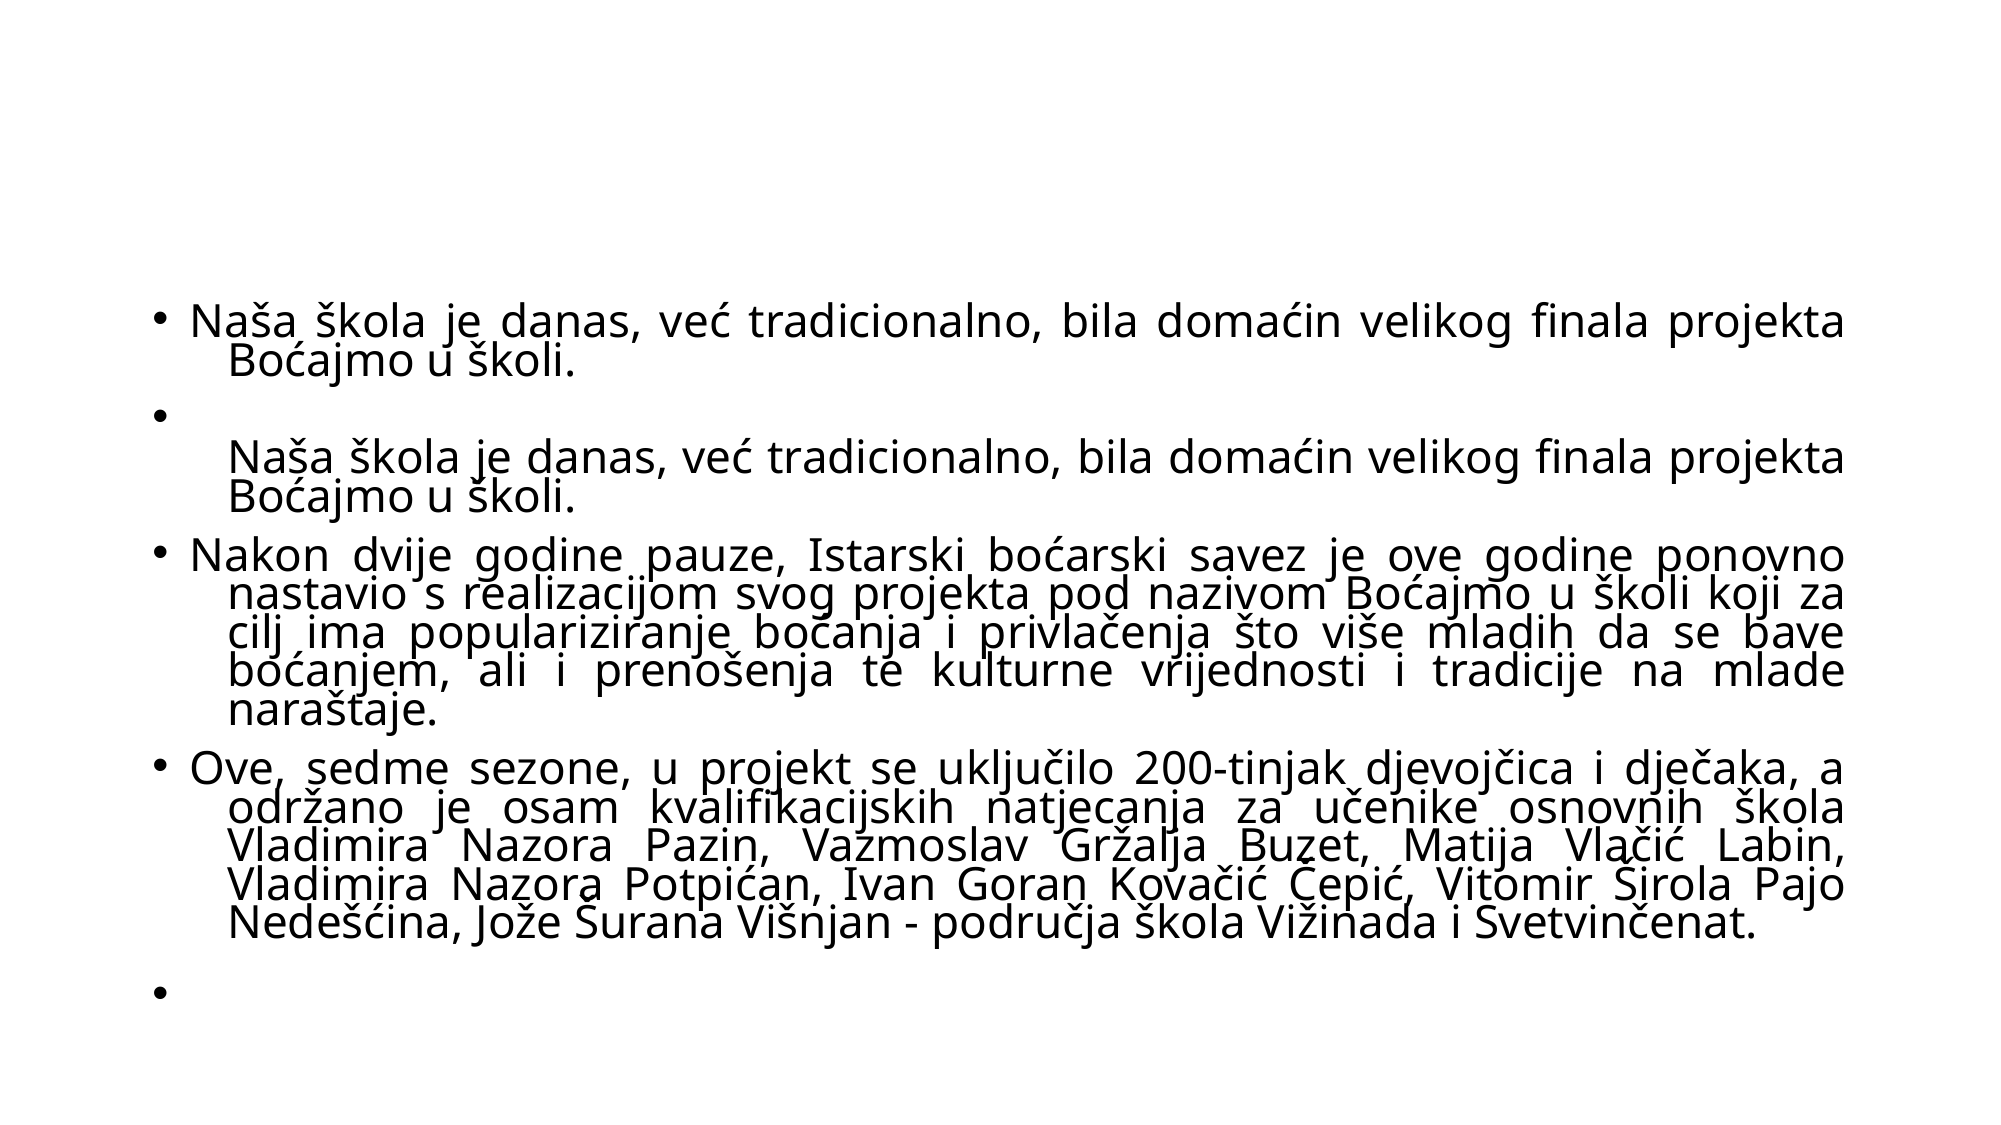

#
Naša škola je danas, već tradicionalno, bila domaćin velikog finala projekta Boćajmo u školi.
Naša škola je danas, već tradicionalno, bila domaćin velikog finala projekta Boćajmo u školi.
Nakon dvije godine pauze, Istarski boćarski savez je ove godine ponovno nastavio s realizacijom svog projekta pod nazivom Boćajmo u školi koji za cilj ima populariziranje boćanja i privlačenja što više mladih da se bave boćanjem, ali i prenošenja te kulturne vrijednosti i tradicije na mlade naraštaje.
Ove, sedme sezone, u projekt se uključilo 200-tinjak djevojčica i dječaka, a održano je osam kvalifikacijskih natjecanja za učenike osnovnih škola Vladimira Nazora Pazin, Vazmoslav Gržalja Buzet, Matija Vlačić Labin, Vladimira Nazora Potpićan, Ivan Goran Kovačić Čepić, Vitomir Širola Pajo Nedešćina, Jože Šurana Višnjan - područja škola Vižinada i Svetvinčenat.